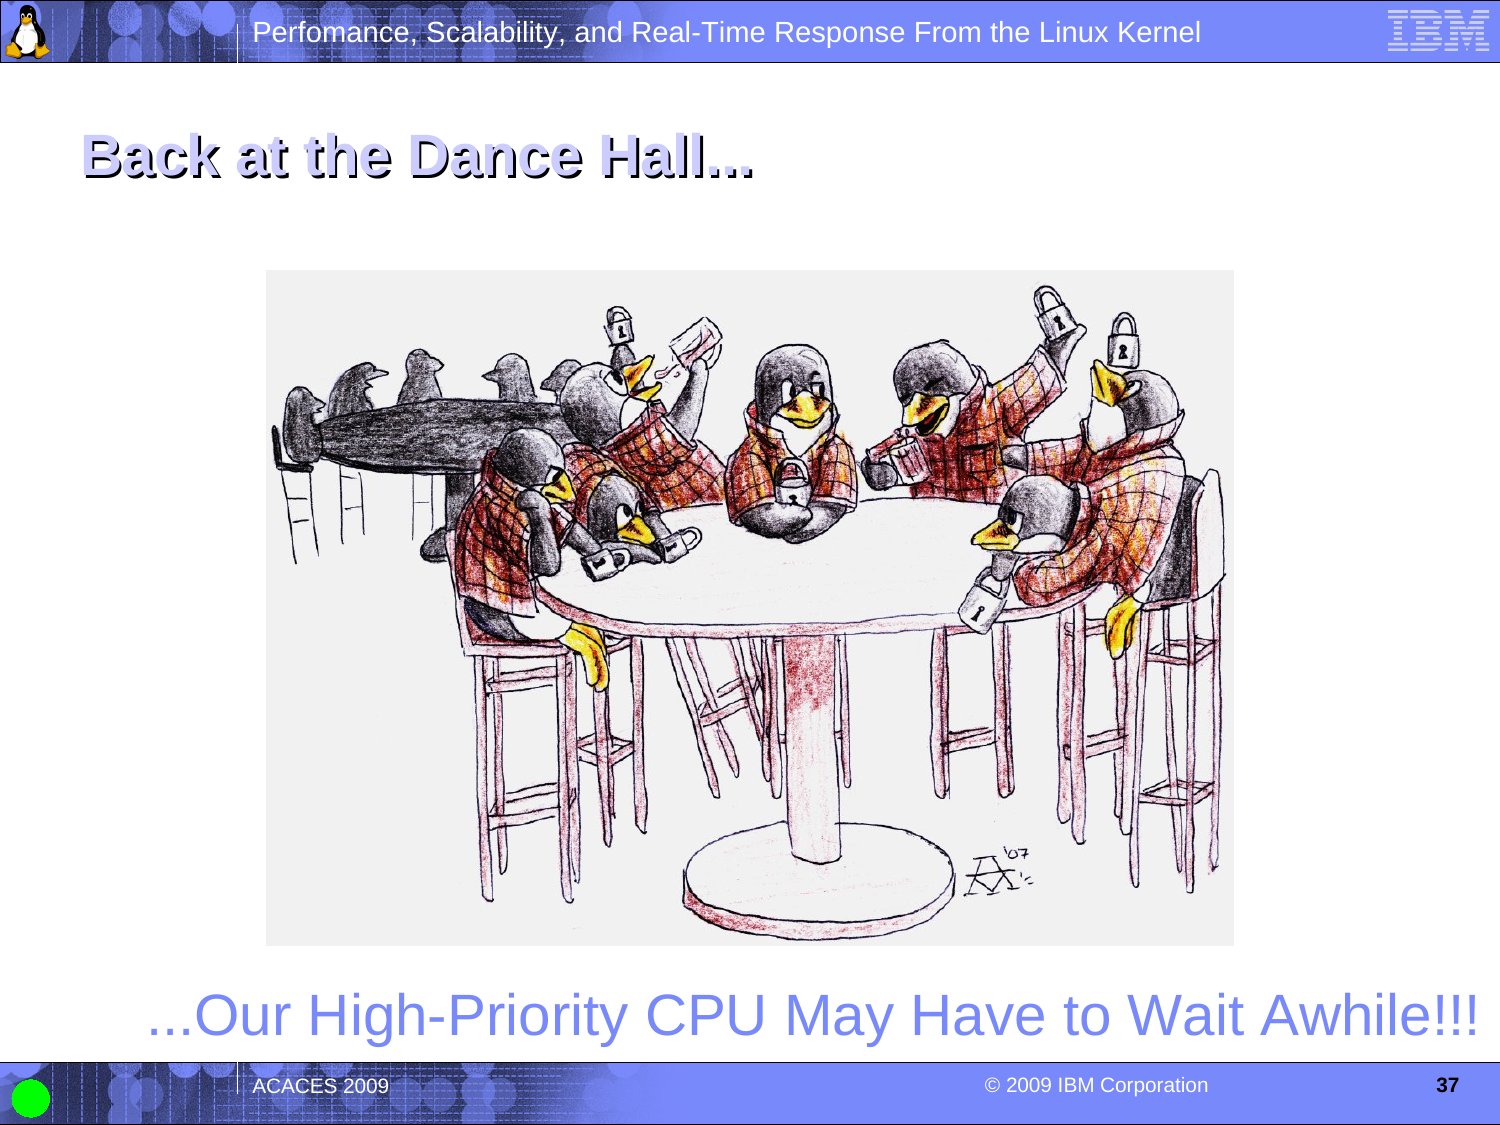

# Back at the Dance Hall...
...Our High-Priority CPU May Have to Wait Awhile!!!
37